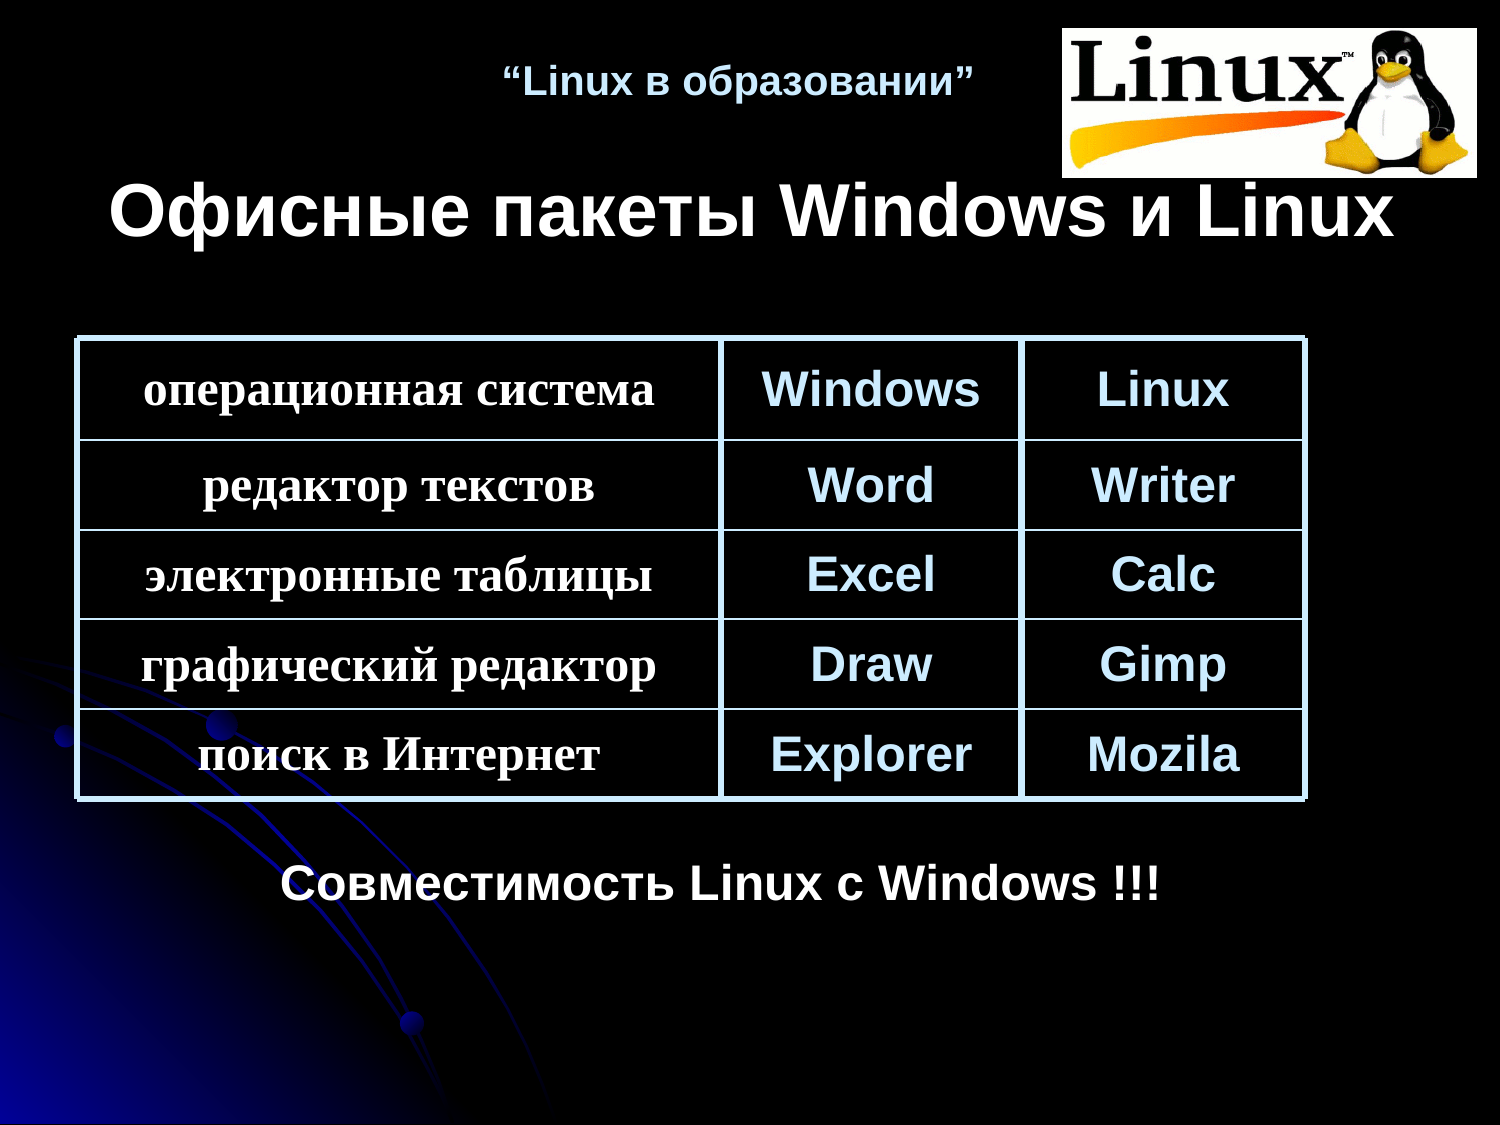

“Linux в образовании”
Офисные пакеты Windows и Linux
операционная система
Windows
Linux
редактор текстов
Word
Writer
электронные таблицы
Excel
Calc
графический редактор
Draw
Gimp
поиск в Интернет
Explorer
Mozila
Совместимость Linux c Windows !!!